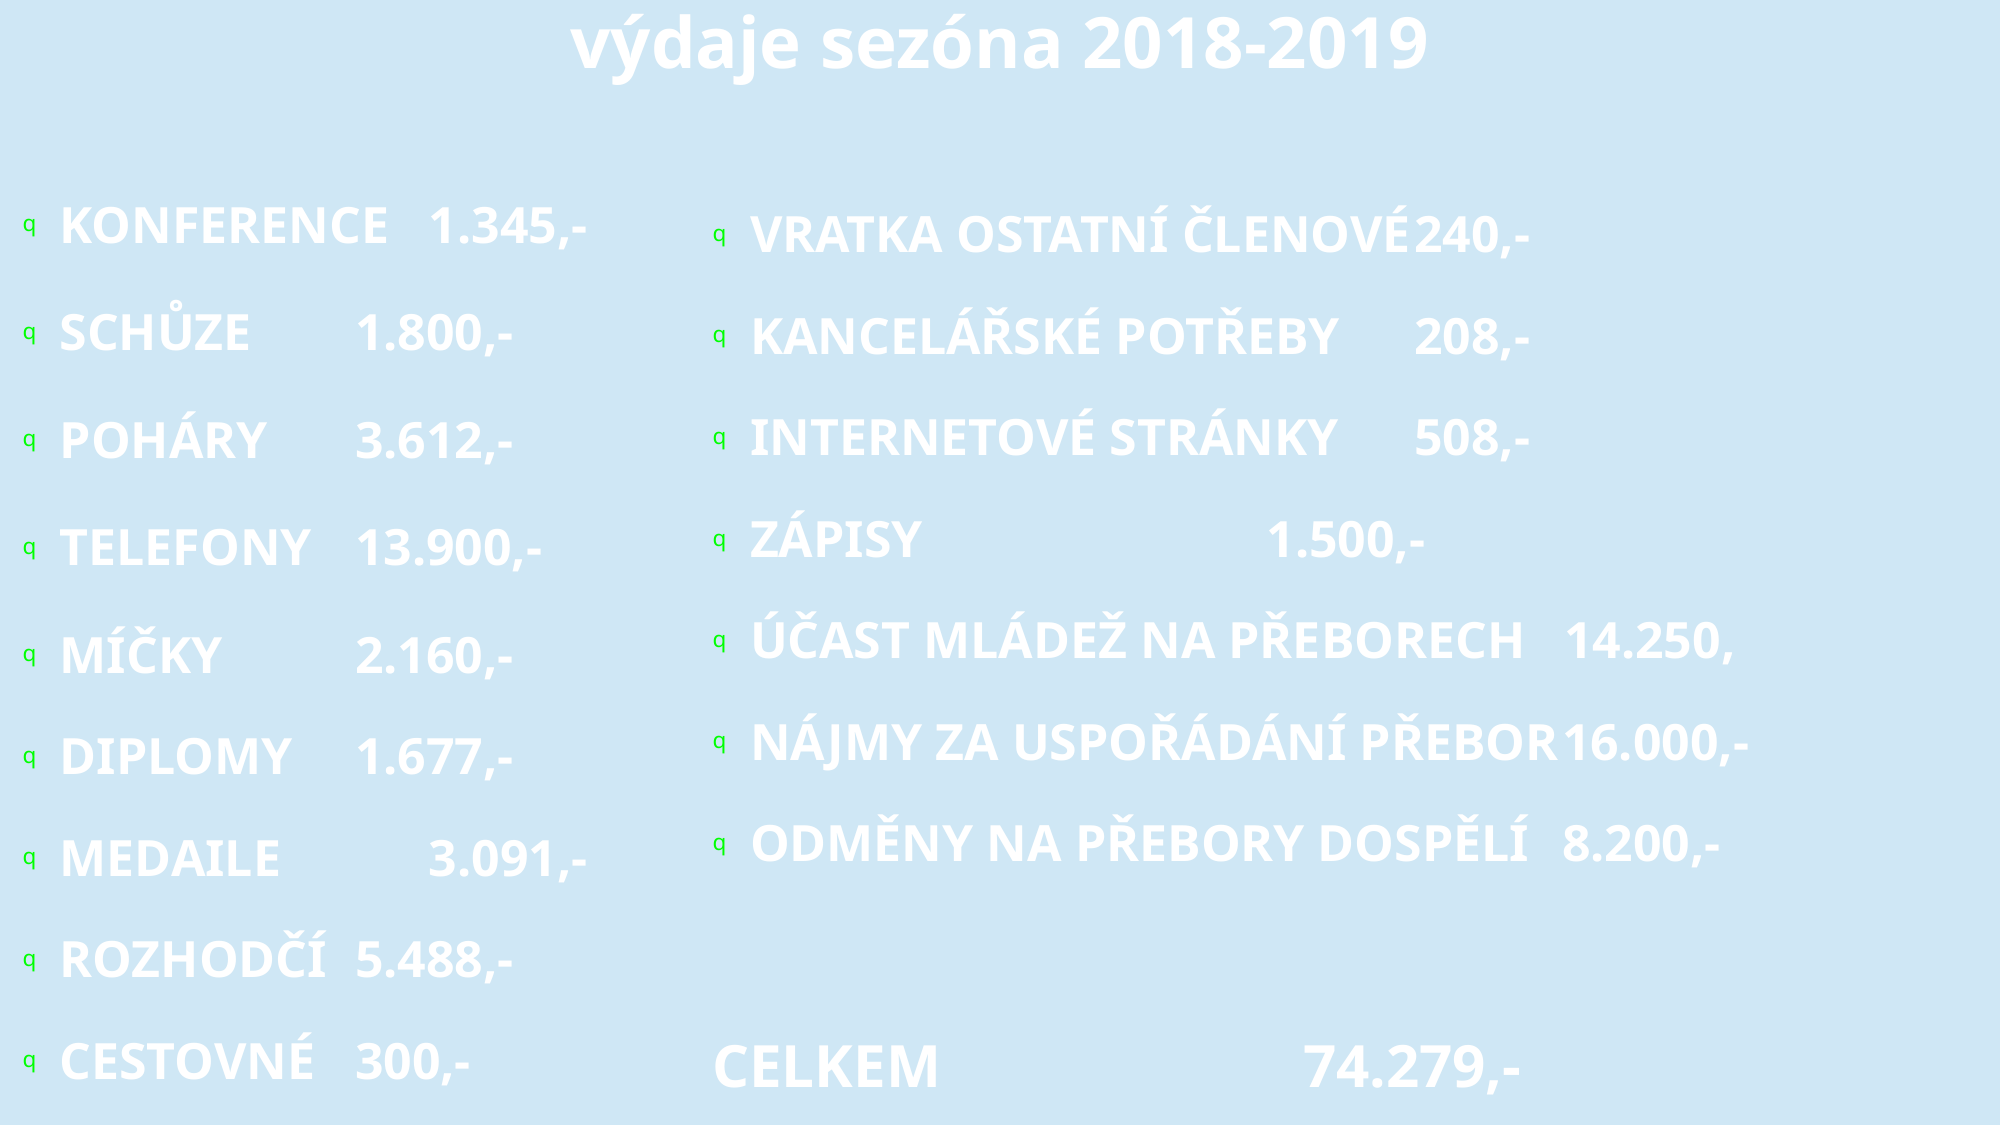

# výdaje sezóna 2018-2019
KONFERENCE	1.345,-
SCHŮZE		1.800,-
POHÁRY		3.612,-
TELEFONY	13.900,-
MÍČKY		2.160,-
DIPLOMY	1.677,-
MEDAILE		3.091,-
ROZHODČÍ	5.488,-
CESTOVNÉ	300,-
VRATKA OSTATNÍ ČLENOVÉ	240,-
KANCELÁŘSKÉ POTŘEBY		208,-
INTERNETOVÉ STRÁNKY		508,-
ZÁPISY					1.500,-
ÚČAST MLÁDEŽ NA PŘEBORECH 14.250,
NÁJMY ZA USPOŘÁDÁNÍ PŘEBOR	16.000,-
ODMĚNY NA PŘEBORY DOSPĚLÍ	8.200,-
CELKEM					74.279,-